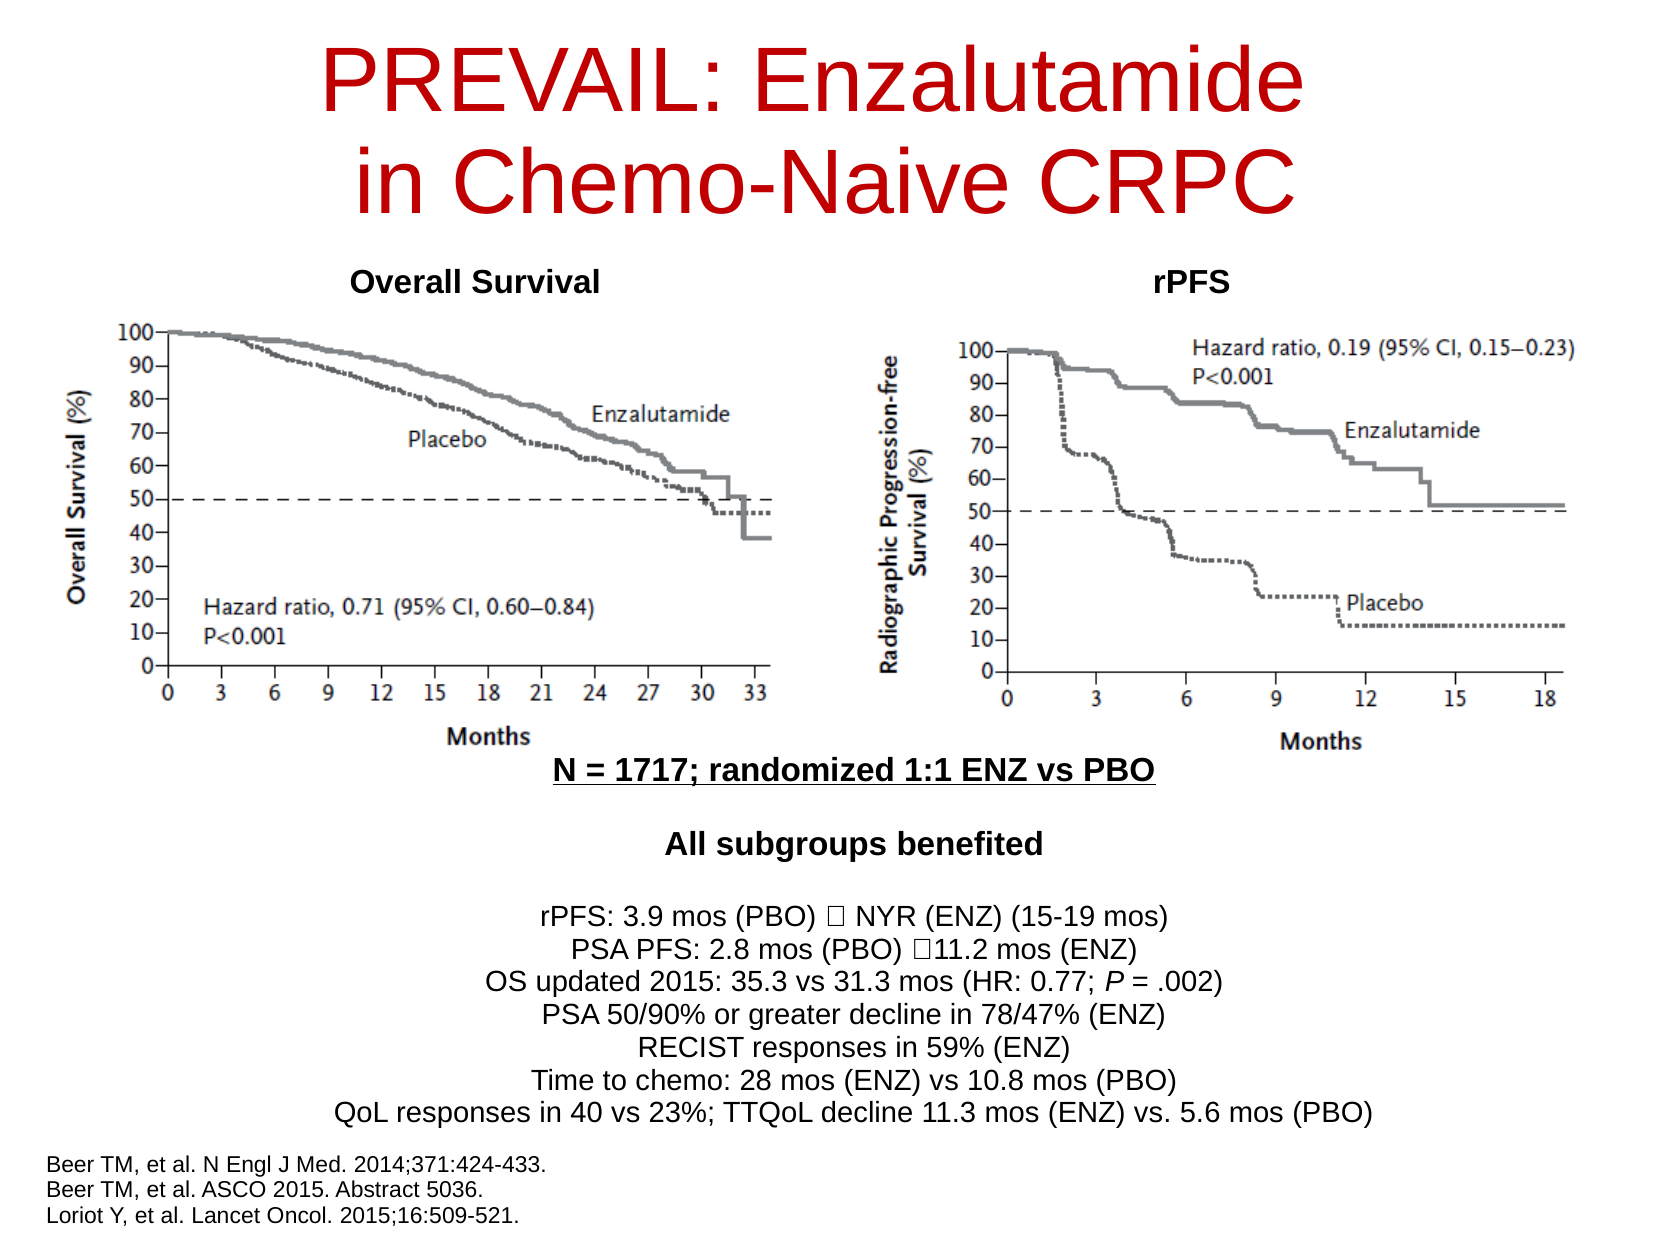

PREVAIL: Enzalutamide
in Chemo-Naive CRPC
Overall Survival
rPFS
N = 1717; randomized 1:1 ENZ vs PBO
All subgroups benefited
rPFS: 3.9 mos (PBO)  NYR (ENZ) (15-19 mos)
PSA PFS: 2.8 mos (PBO) 11.2 mos (ENZ)
OS updated 2015: 35.3 vs 31.3 mos (HR: 0.77; P = .002)
PSA 50/90% or greater decline in 78/47% (ENZ)
RECIST responses in 59% (ENZ)
Time to chemo: 28 mos (ENZ) vs 10.8 mos (PBO)
QoL responses in 40 vs 23%; TTQoL decline 11.3 mos (ENZ) vs. 5.6 mos (PBO)
Beer TM, et al. N Engl J Med. 2014;371:424-433.
Beer TM, et al. ASCO 2015. Abstract 5036.
Loriot Y, et al. Lancet Oncol. 2015;16:509-521.